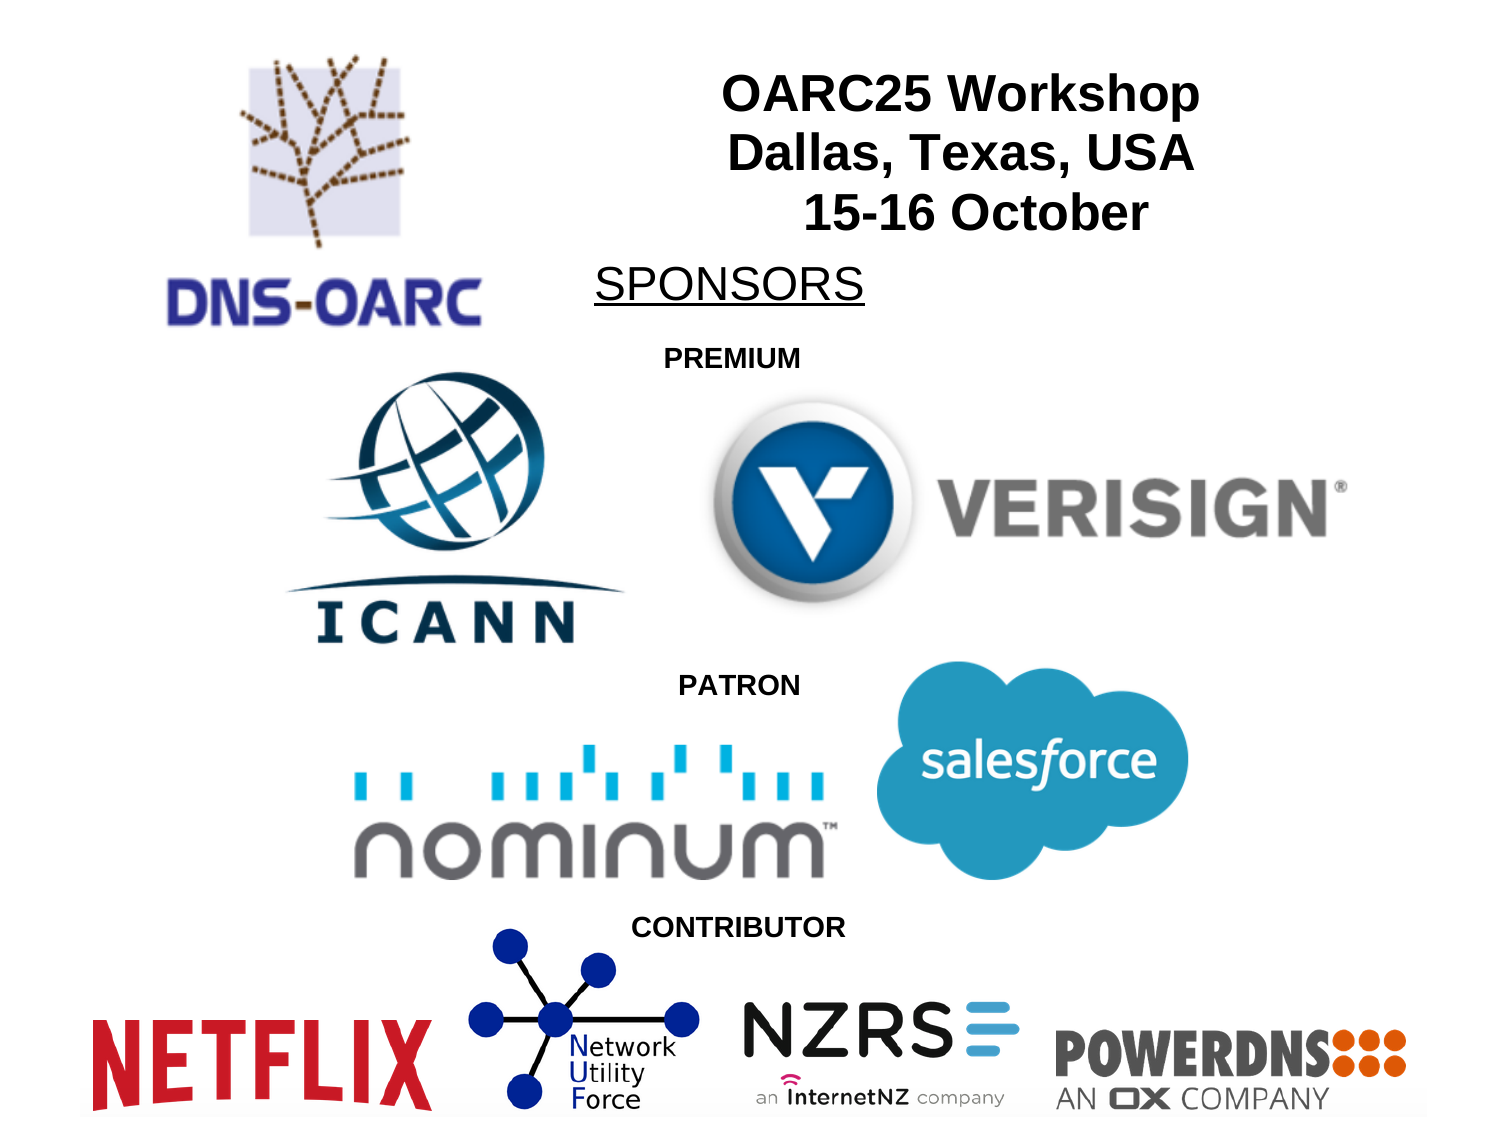

OARC25 Workshop
Dallas, Texas, USA
15-16 October
SPONSORS
PREMIUM
PATRON
CONTRIBUTOR